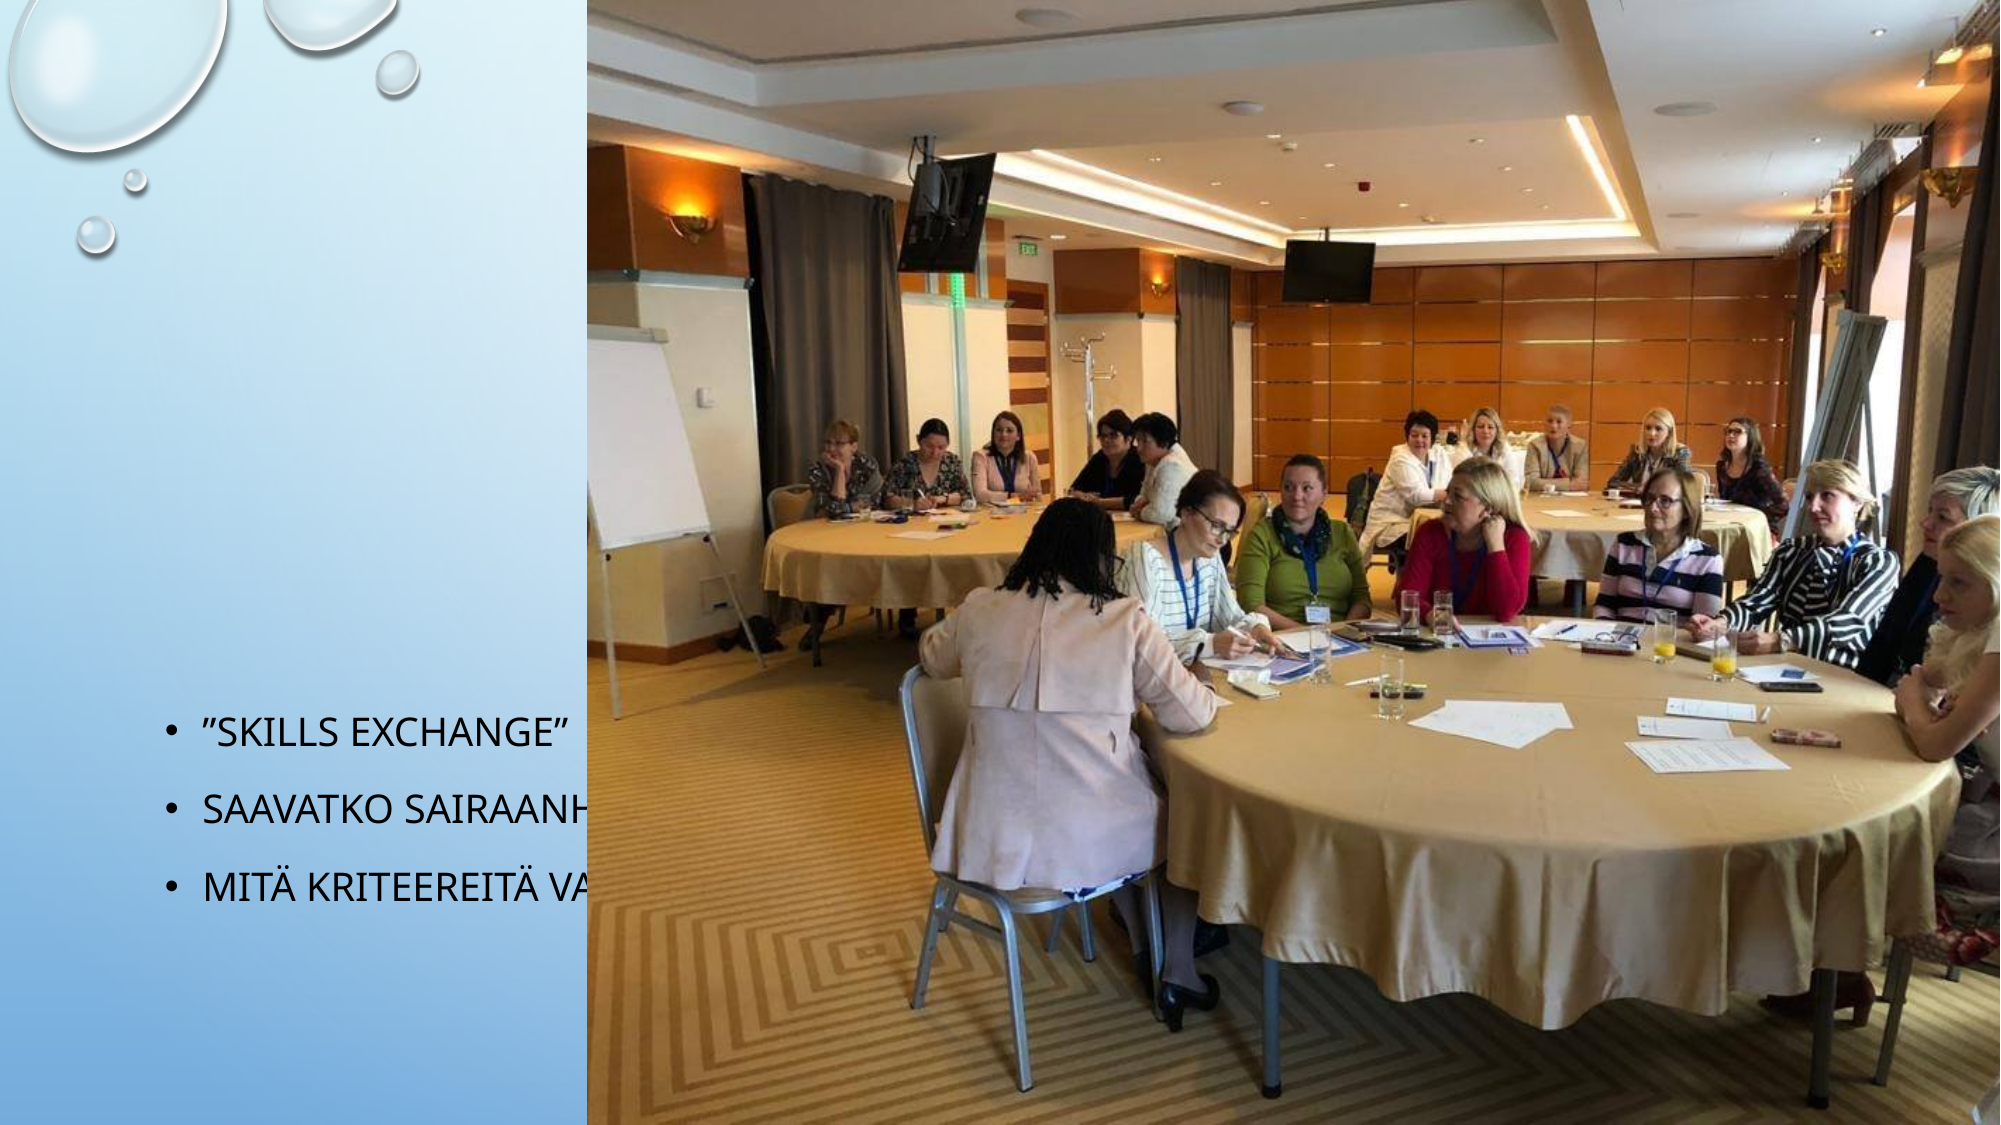

# ”skills exchange”
”skills exchange”
Saavatko sairaanhoitajat tehdä hoitotyötä?
Mitä kriteereitä vaaditaan hoitajan vastaanottojen pitämiseen?